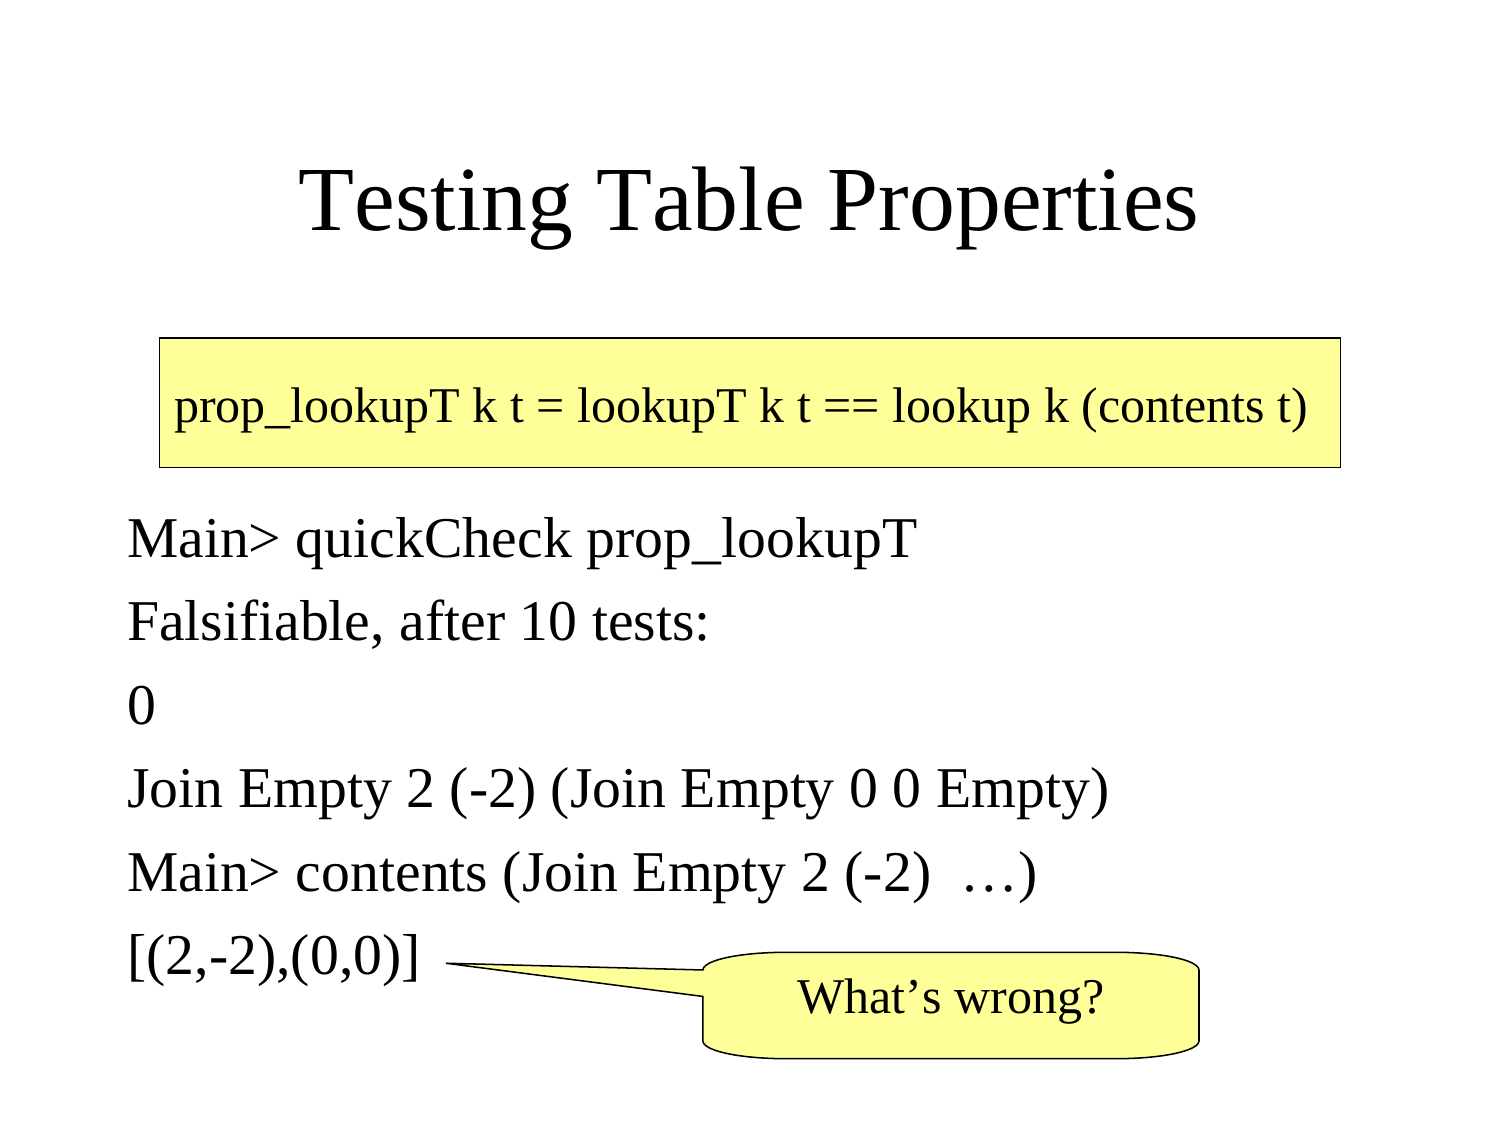

# Testing Table Properties
Main> quickCheck prop_lookupT
Falsifiable, after 10 tests:
0
Join Empty 2 (-2) (Join Empty 0 0 Empty)
Main> contents (Join Empty 2 (-2) …)
[(2,-2),(0,0)]
prop_lookupT k t = lookupT k t == lookup k (contents t)
What’s wrong?